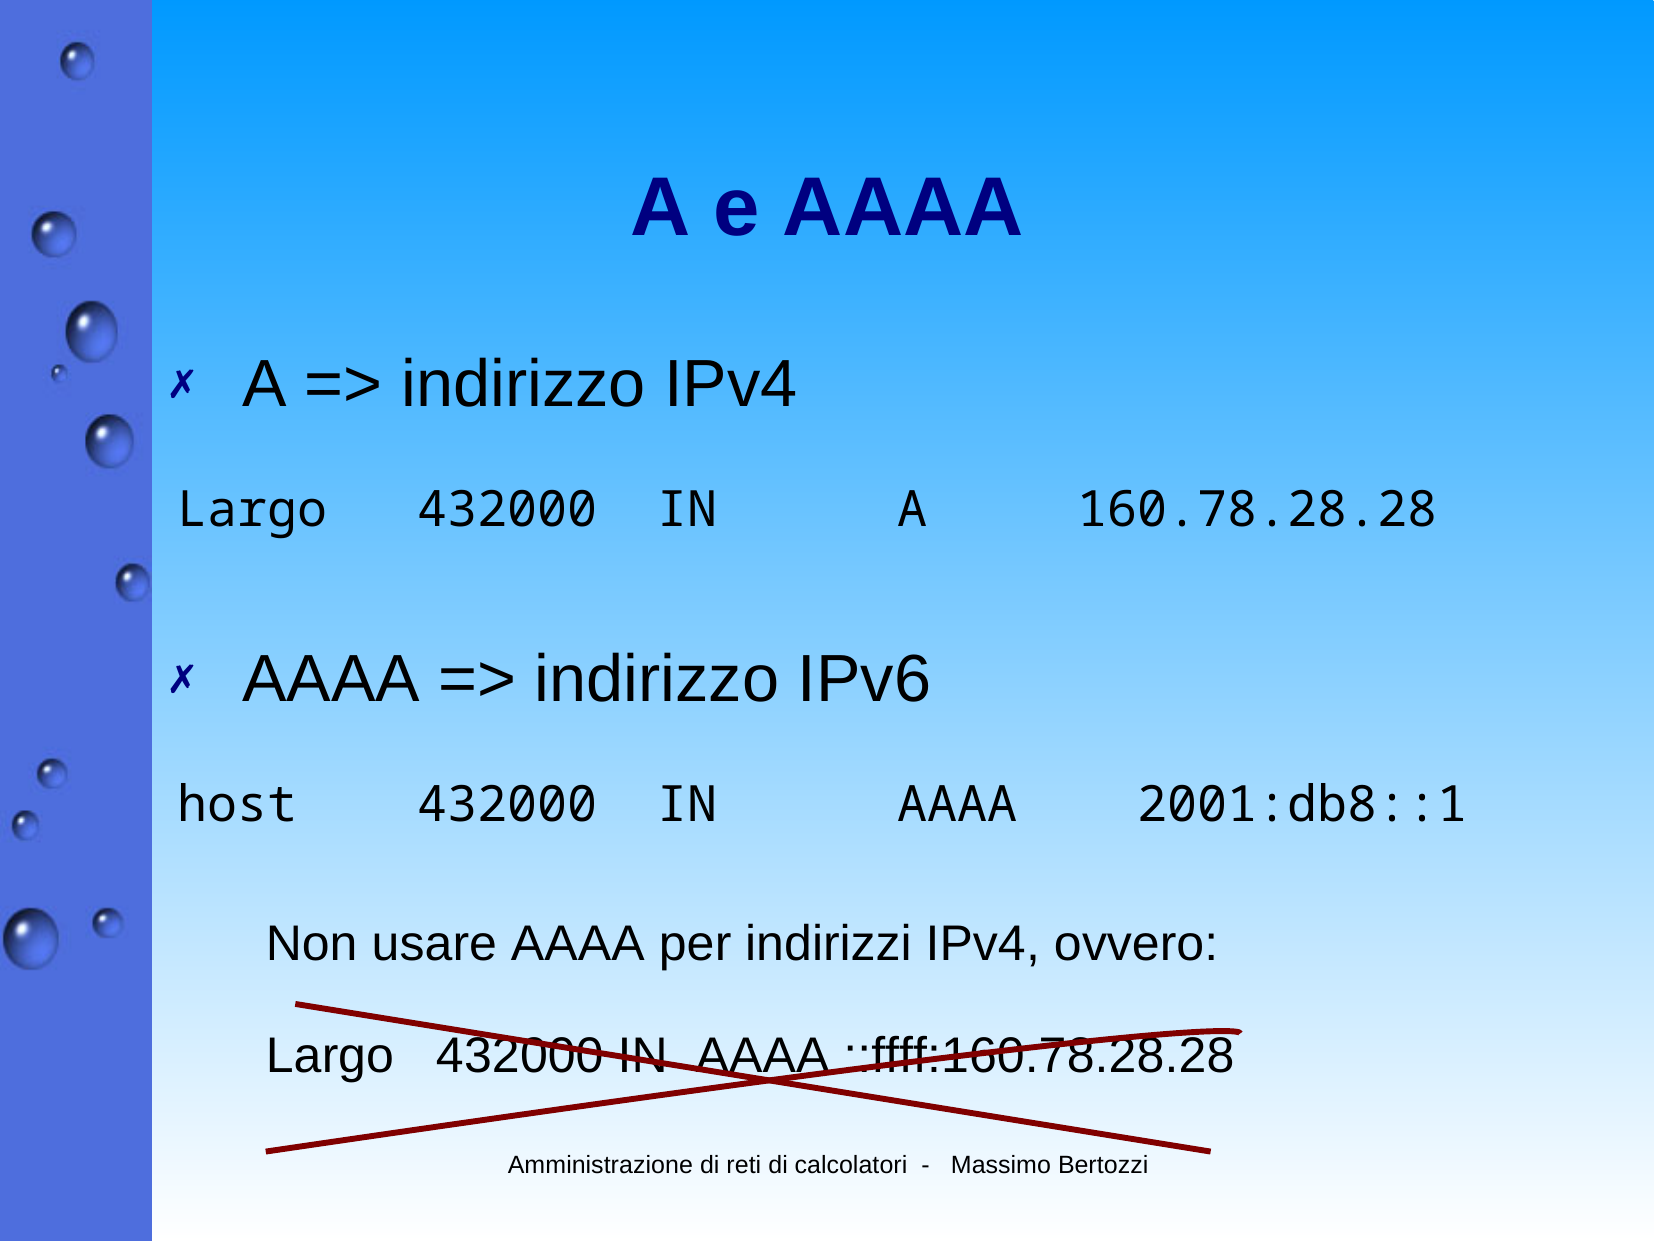

# A e AAAA
A => indirizzo IPv4
Largo 432000 IN A 160.78.28.28
AAAA => indirizzo IPv6
host 432000 IN AAAA 2001:db8::1
Non usare AAAA per indirizzi IPv4, ovvero:
Largo 432000 IN AAAA ::ffff:160.78.28.28